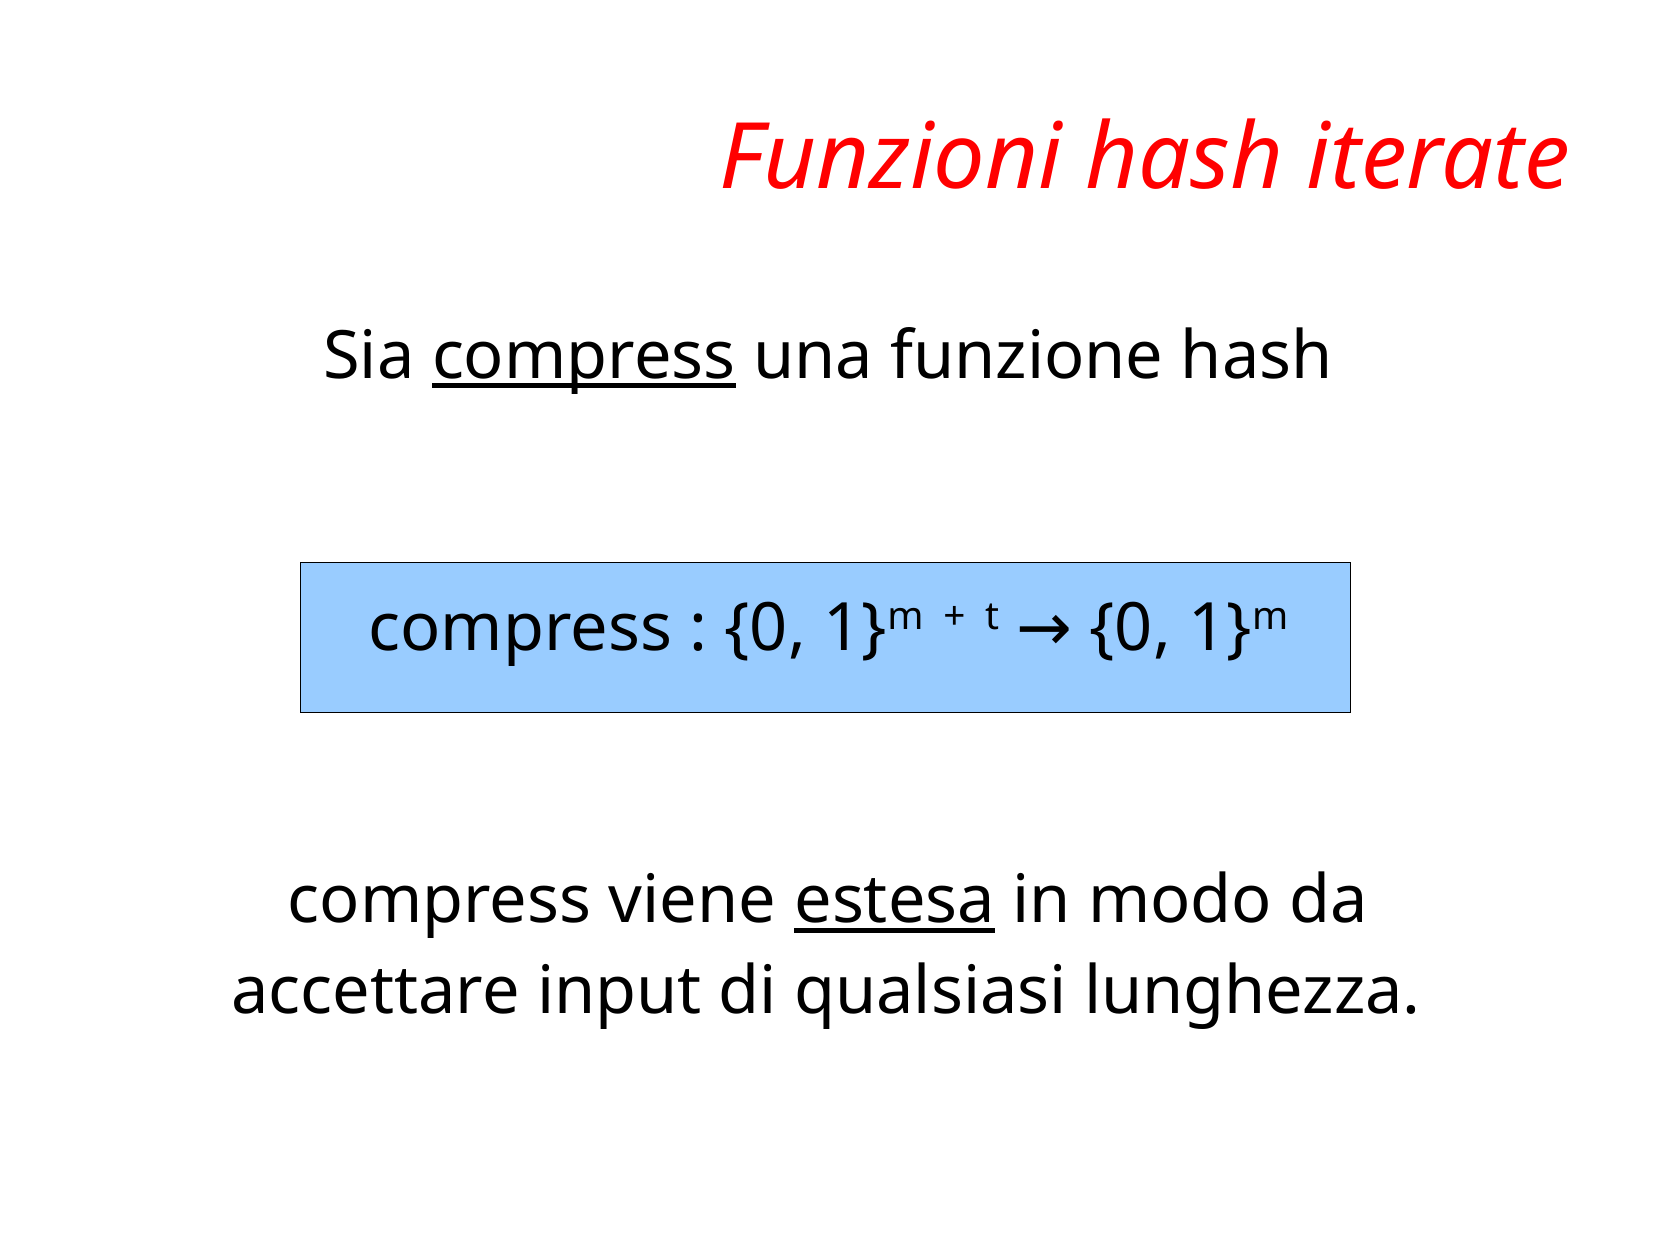

# Funzioni hash iterate
Sia compress una funzione hash
compress : {0, 1}m + t → {0, 1}m
compress viene estesa in modo da accettare input di qualsiasi lunghezza.